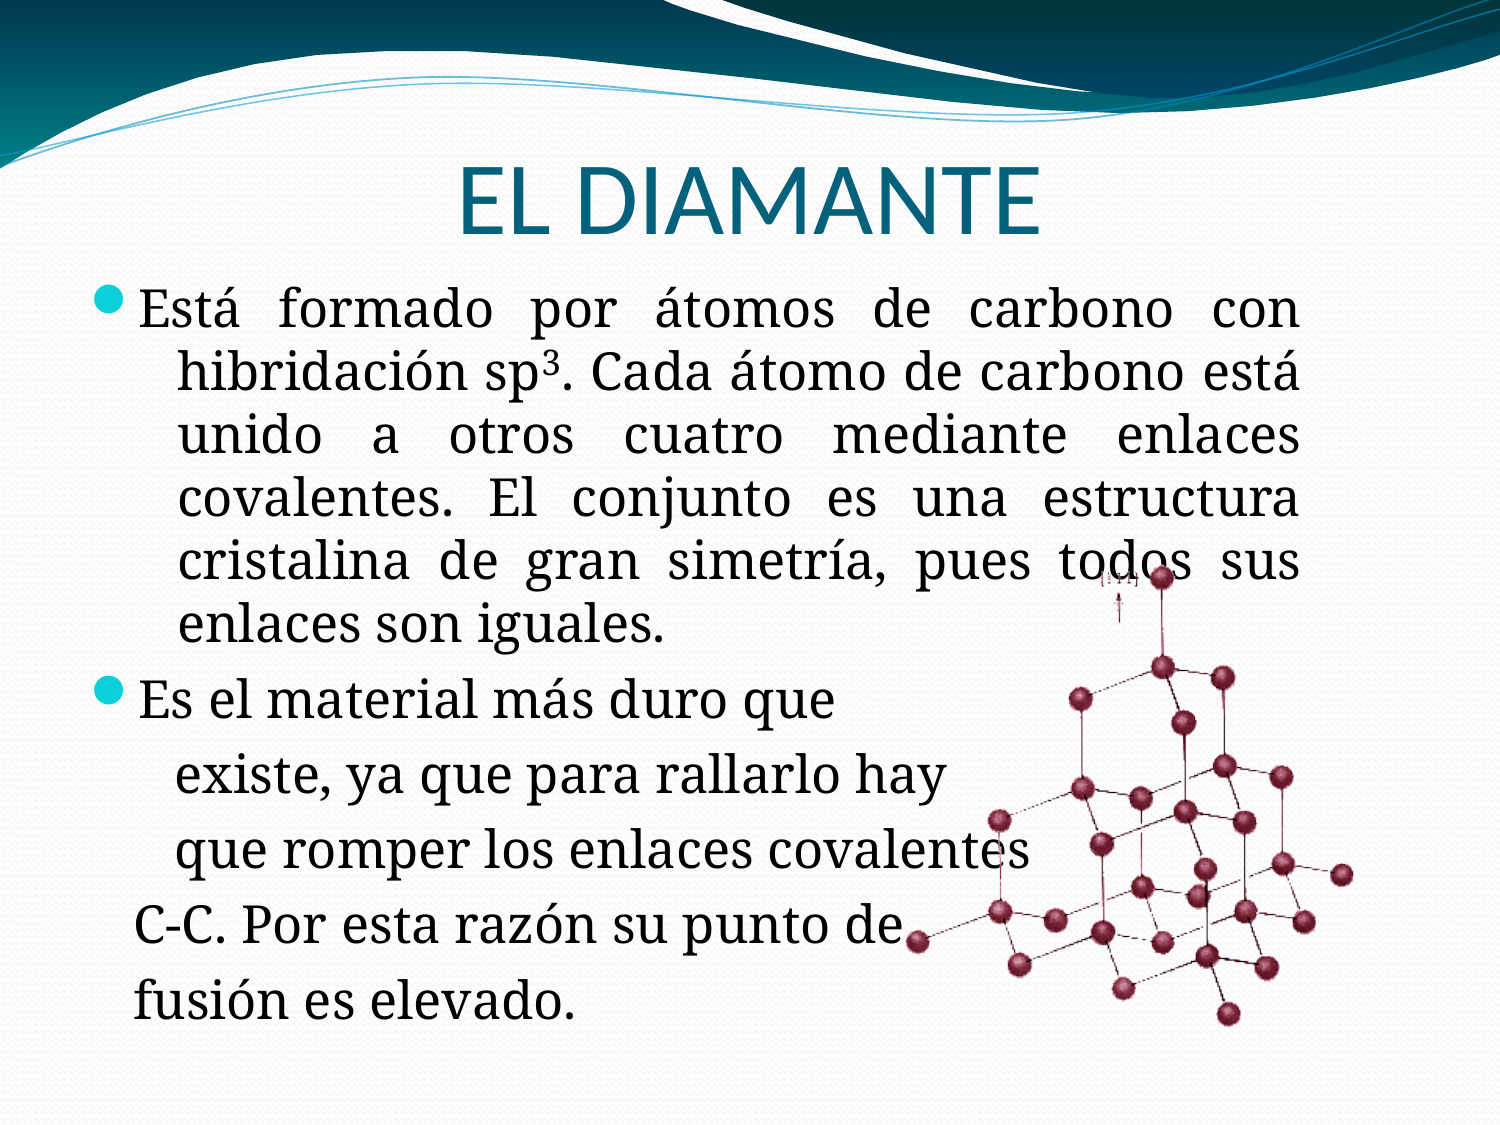

# EL DIAMANTE
Está formado por átomos de carbono con hibridación sp3. Cada átomo de carbono está unido a otros cuatro mediante enlaces covalentes. El conjunto es una estructura cristalina de gran simetría, pues todos sus enlaces son iguales.
Es el material más duro que
 existe, ya que para rallarlo hay
 que romper los enlaces covalentes
C-C. Por esta razón su punto de
fusión es elevado.